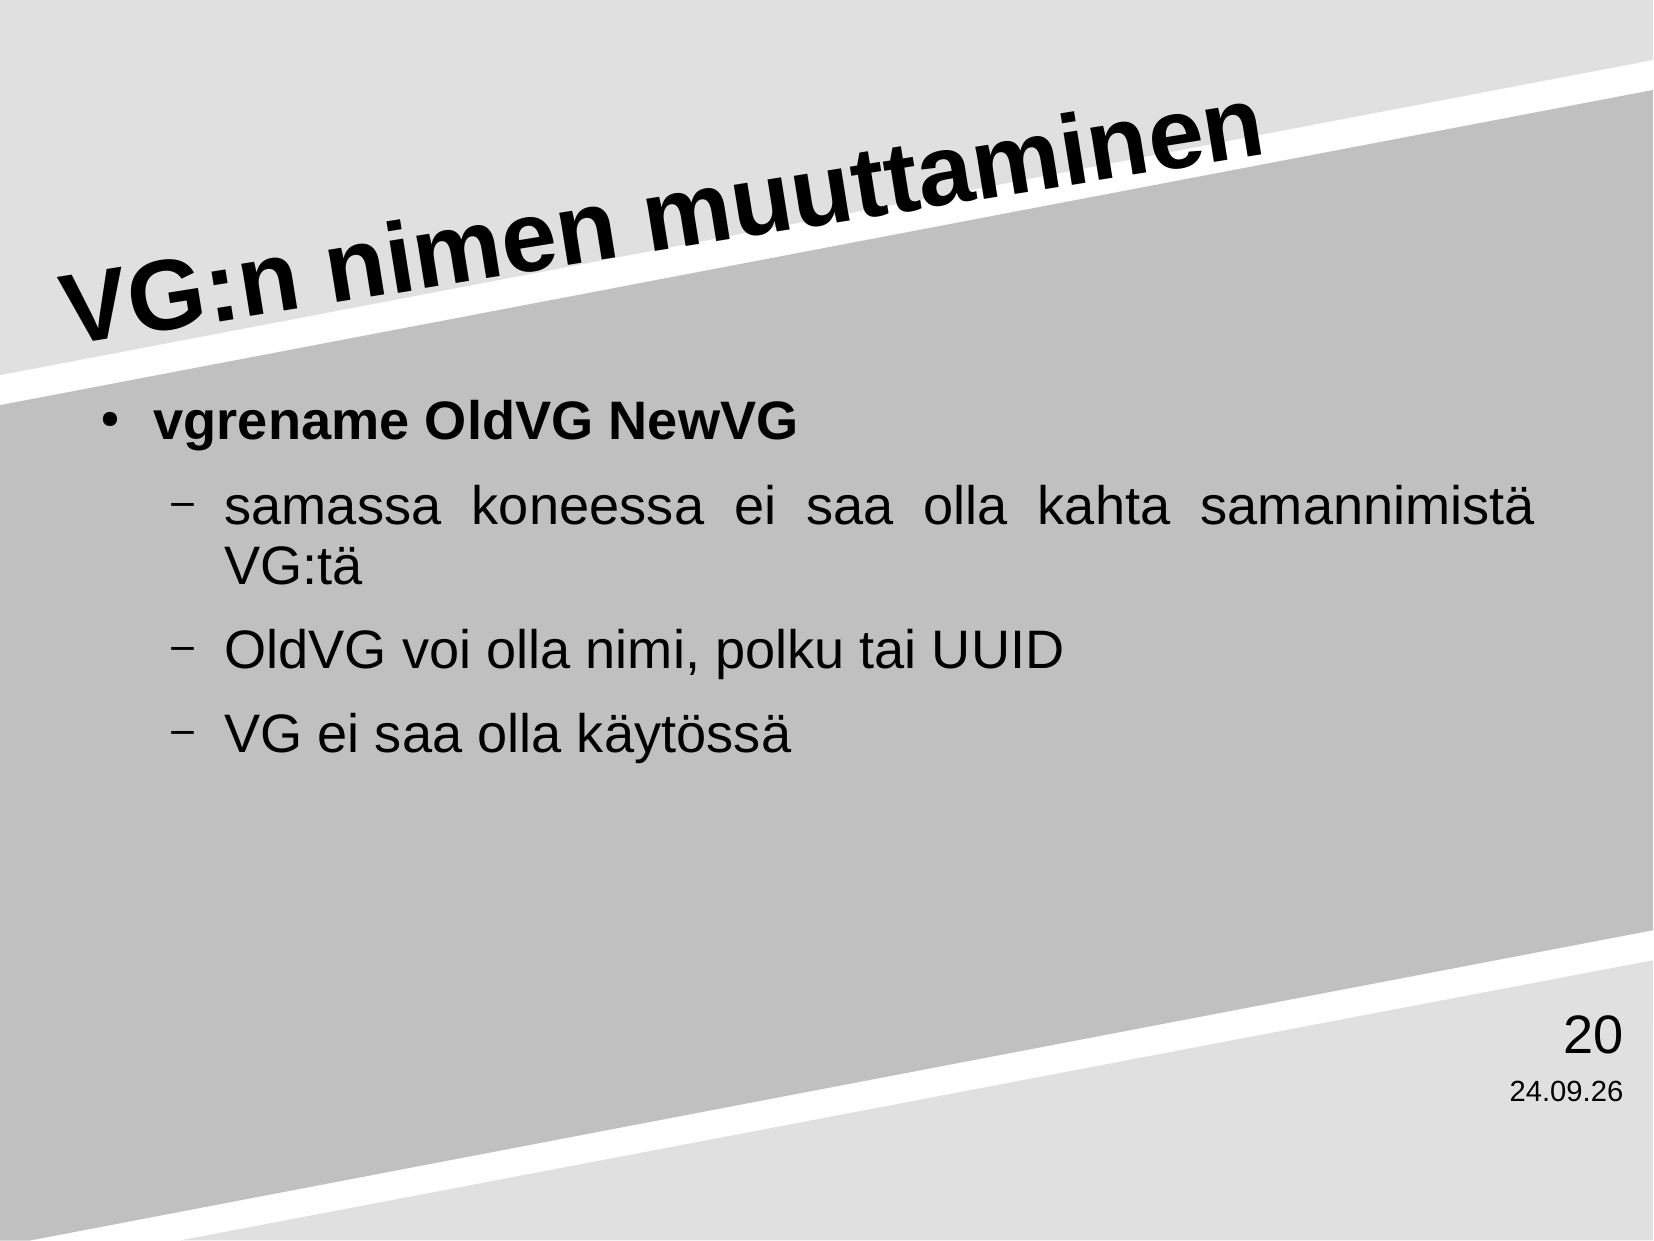

# VG:n nimen muuttaminen
vgrename OldVG NewVG
samassa koneessa ei saa olla kahta samannimistä VG:tä
OldVG voi olla nimi, polku tai UUID
VG ei saa olla käytössä
20